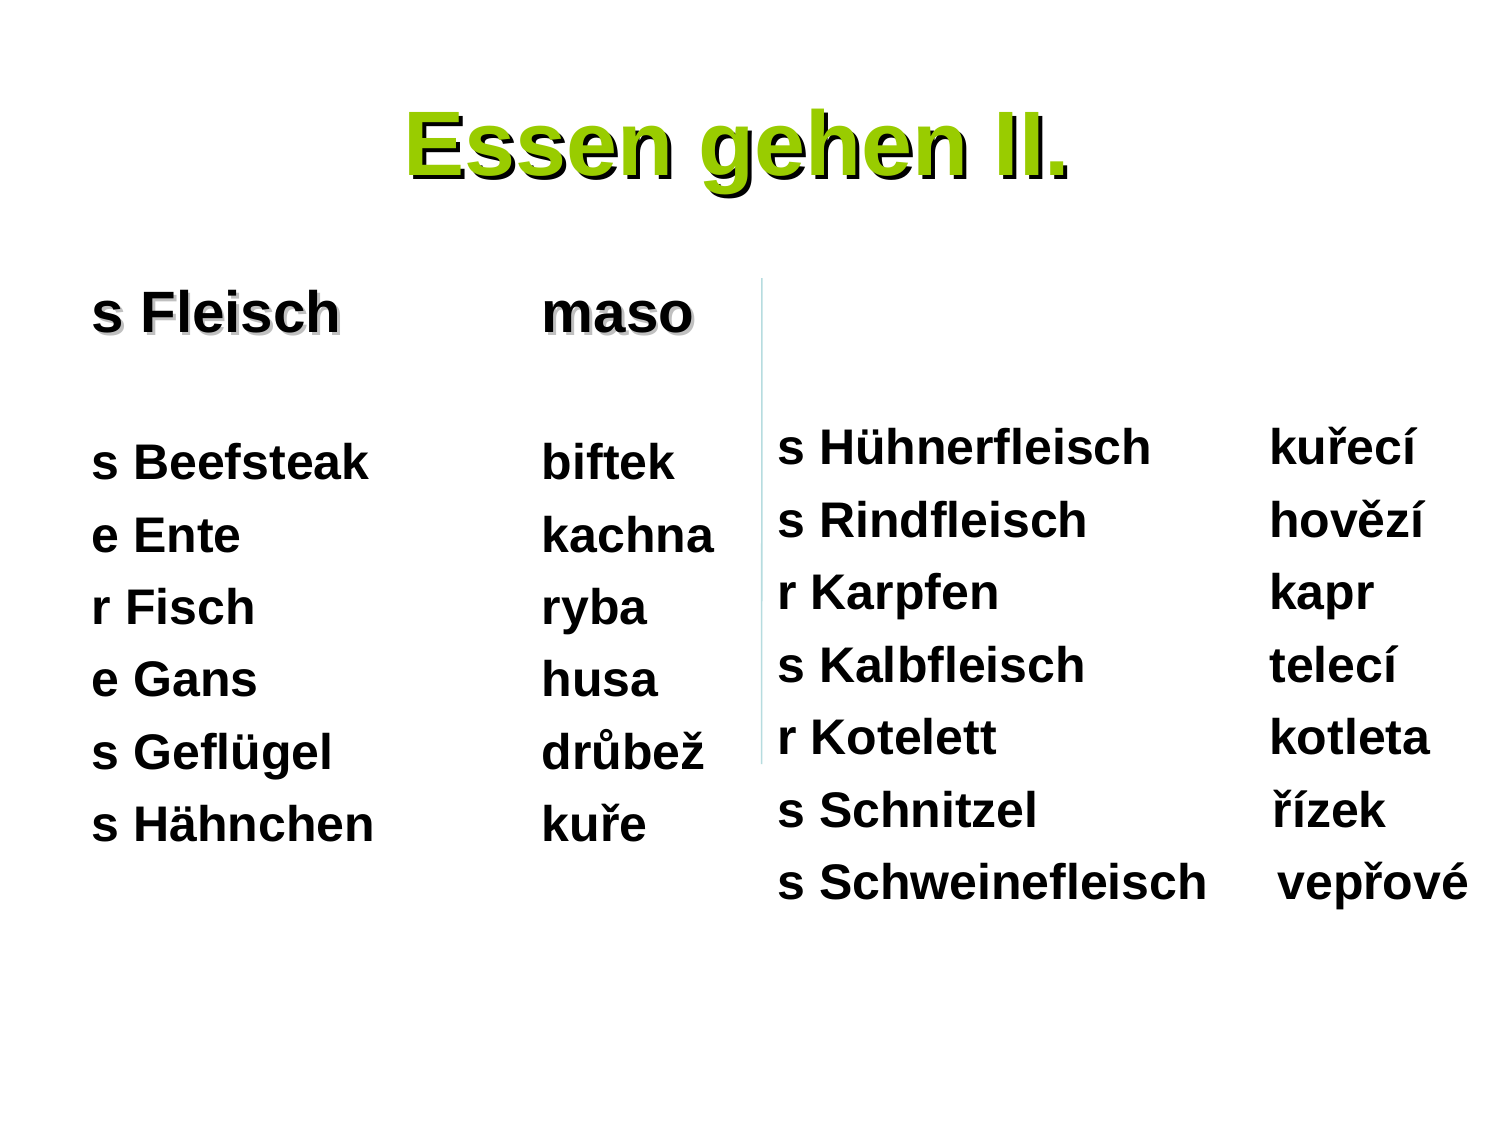

# Essen gehen II.
s Hühnerfleisch 	 kuřecí
s Rindfleisch 	 hovězí
r Karpfen 	 	 kapr
s Kalbfleisch 	 telecí
r Kotelett	 	 kotleta
s Schnitzel 	 řízek
s Schweinefleisch vepřové
s Fleisch 		maso
s Beefsteak 		biftek
e Ente 		kachna
r Fisch 		ryba
e Gans 		husa
s Geflügel 		drůbež
s Hähnchen 		kuře